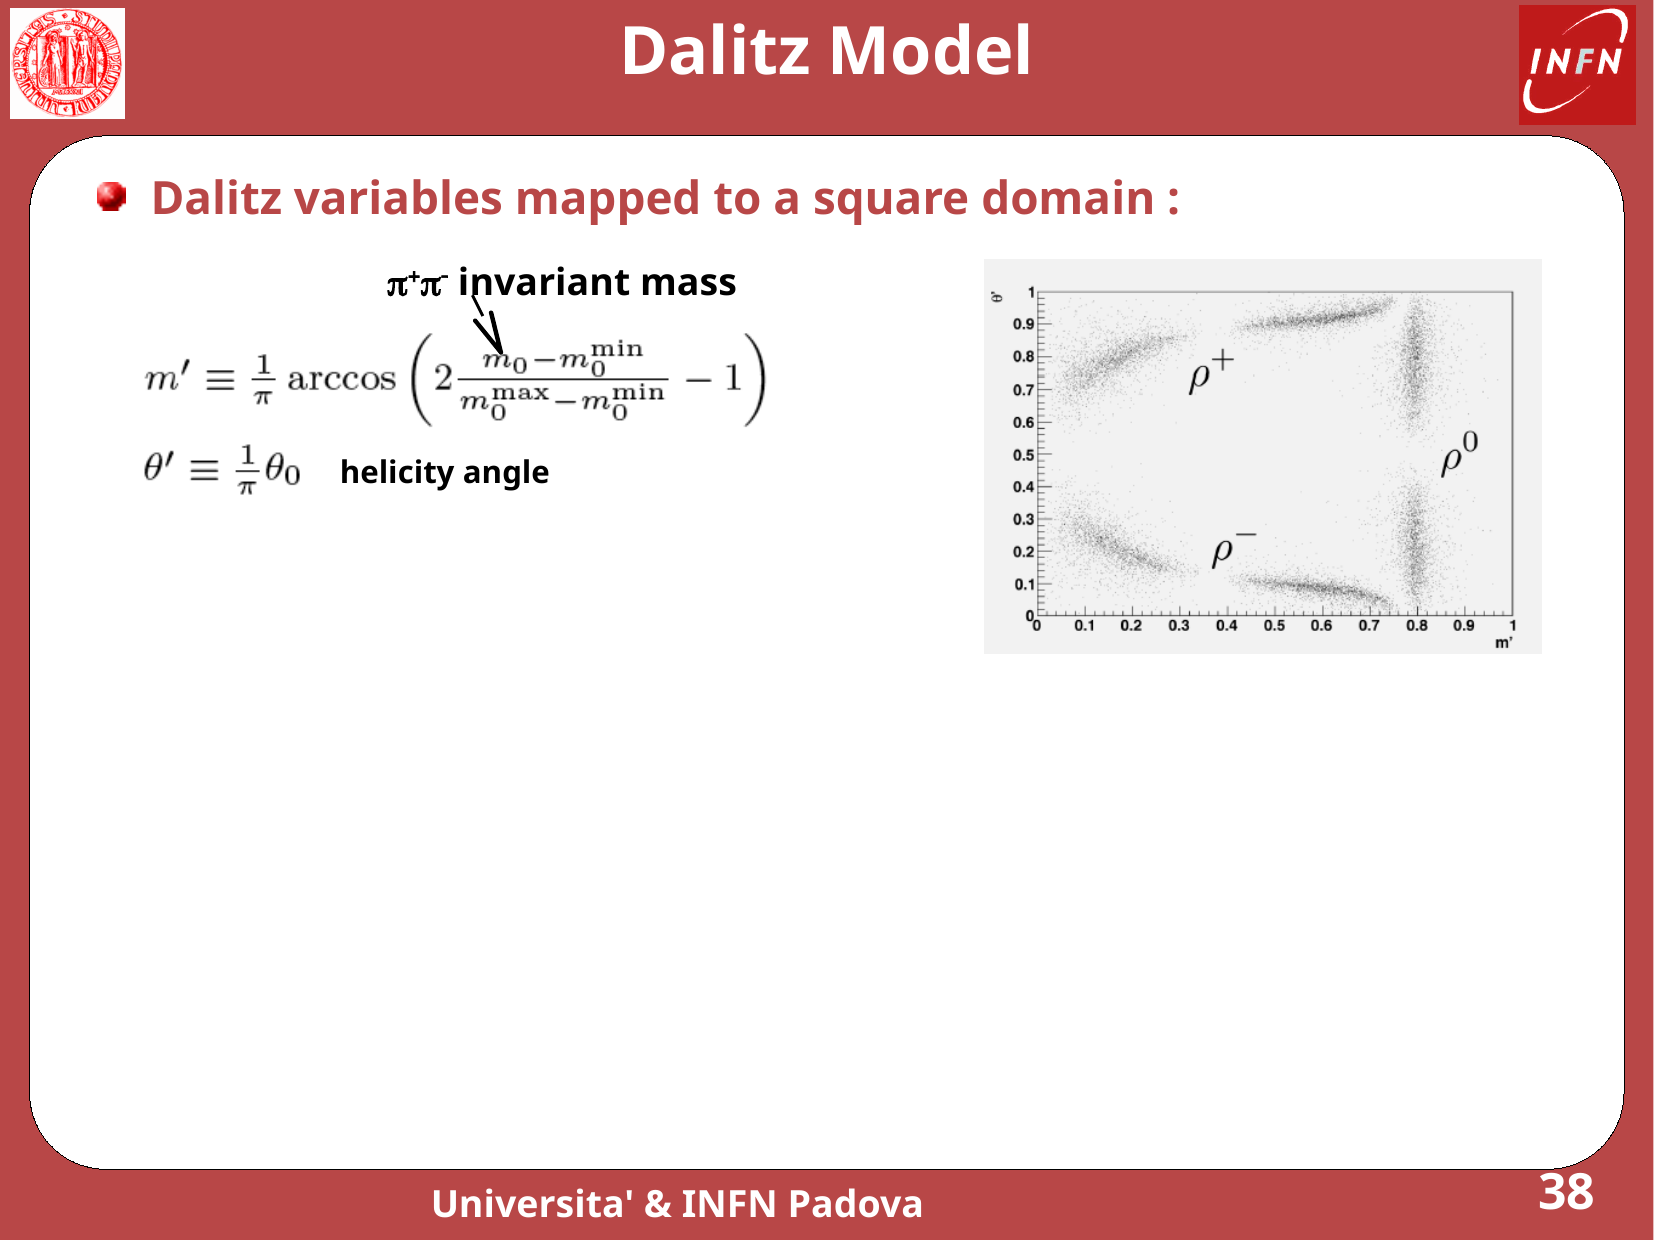

# Dalitz Model
Dalitz variables mapped to a square domain :
p+p- invariant mass
helicity angle